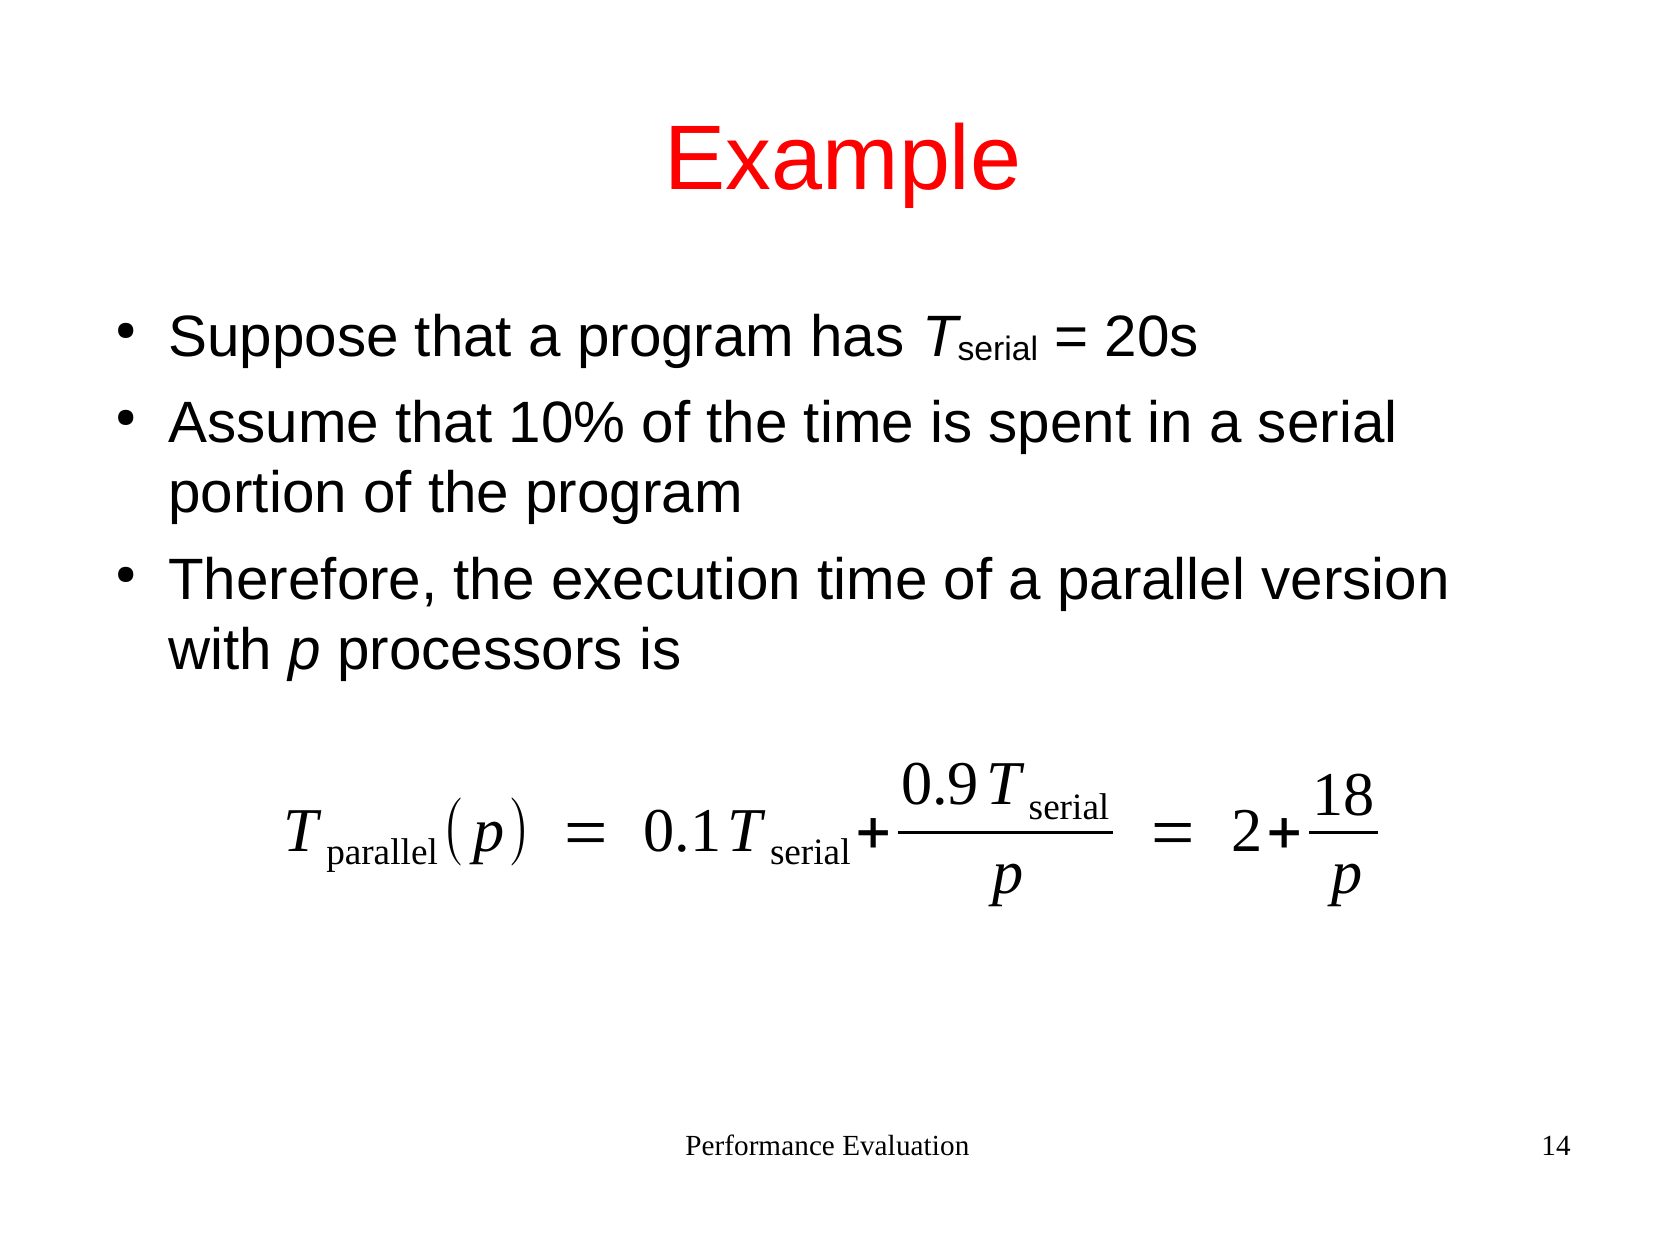

# Example
Suppose that a program has Tserial = 20s
Assume that 10% of the time is spent in a serial portion of the program
Therefore, the execution time of a parallel version with p processors is
Performance Evaluation
14